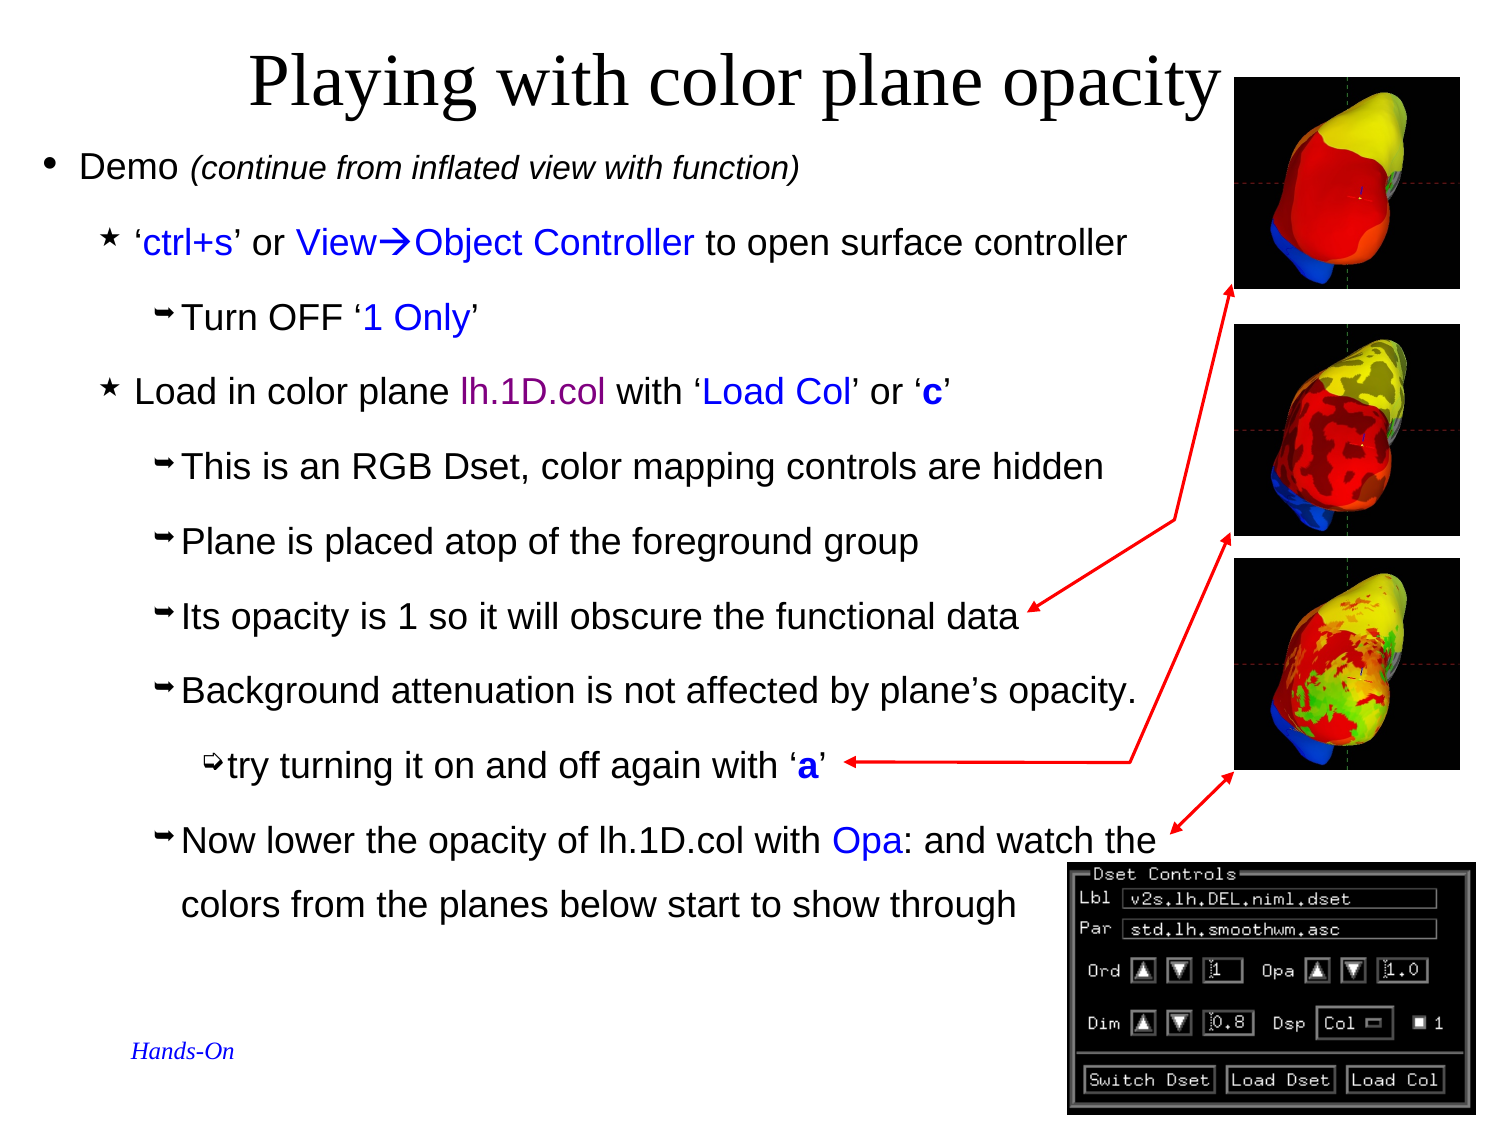

# Playing with color plane opacity
Demo (continue from inflated view with function)
‘ctrl+s’ or ViewObject Controller to open surface controller
Turn OFF ‘1 Only’
Load in color plane lh.1D.col with ‘Load Col’ or ‘c’
This is an RGB Dset, color mapping controls are hidden
Plane is placed atop of the foreground group
Its opacity is 1 so it will obscure the functional data
Background attenuation is not affected by plane’s opacity.
try turning it on and off again with ‘a’
Now lower the opacity of lh.1D.col with Opa: and watch the colors from the planes below start to show through
Hands-On